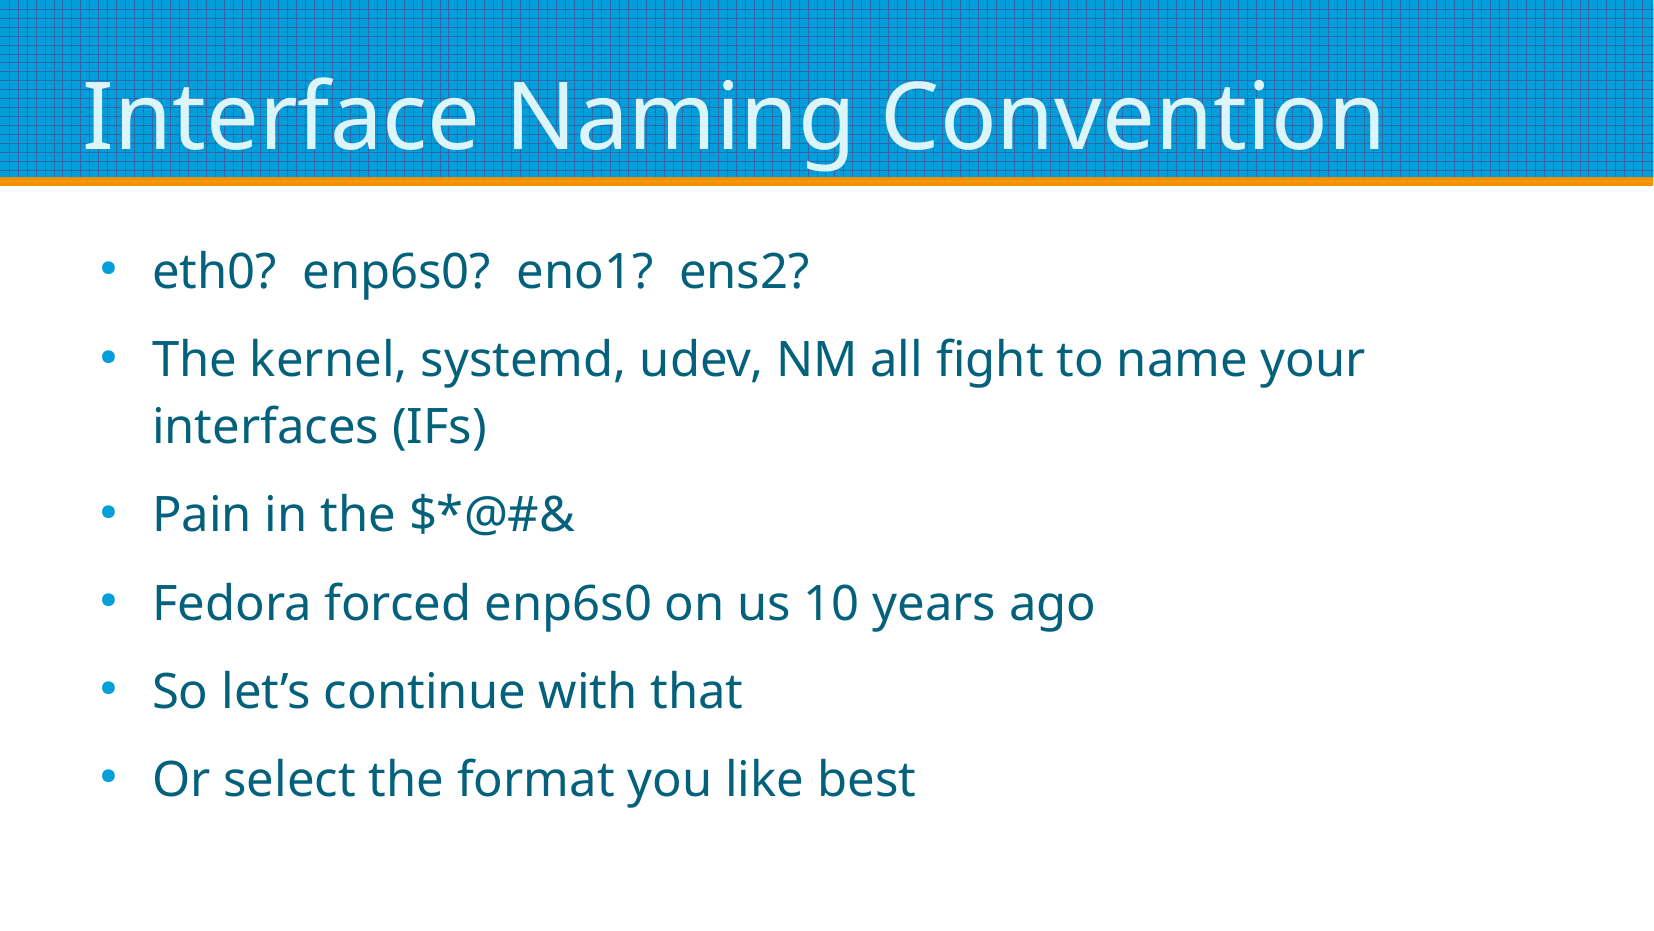

# Interface Naming Convention
eth0? enp6s0? eno1? ens2?
The kernel, systemd, udev, NM all fight to name your interfaces (IFs)
Pain in the $*@#&
Fedora forced enp6s0 on us 10 years ago
So let’s continue with that
Or select the format you like best